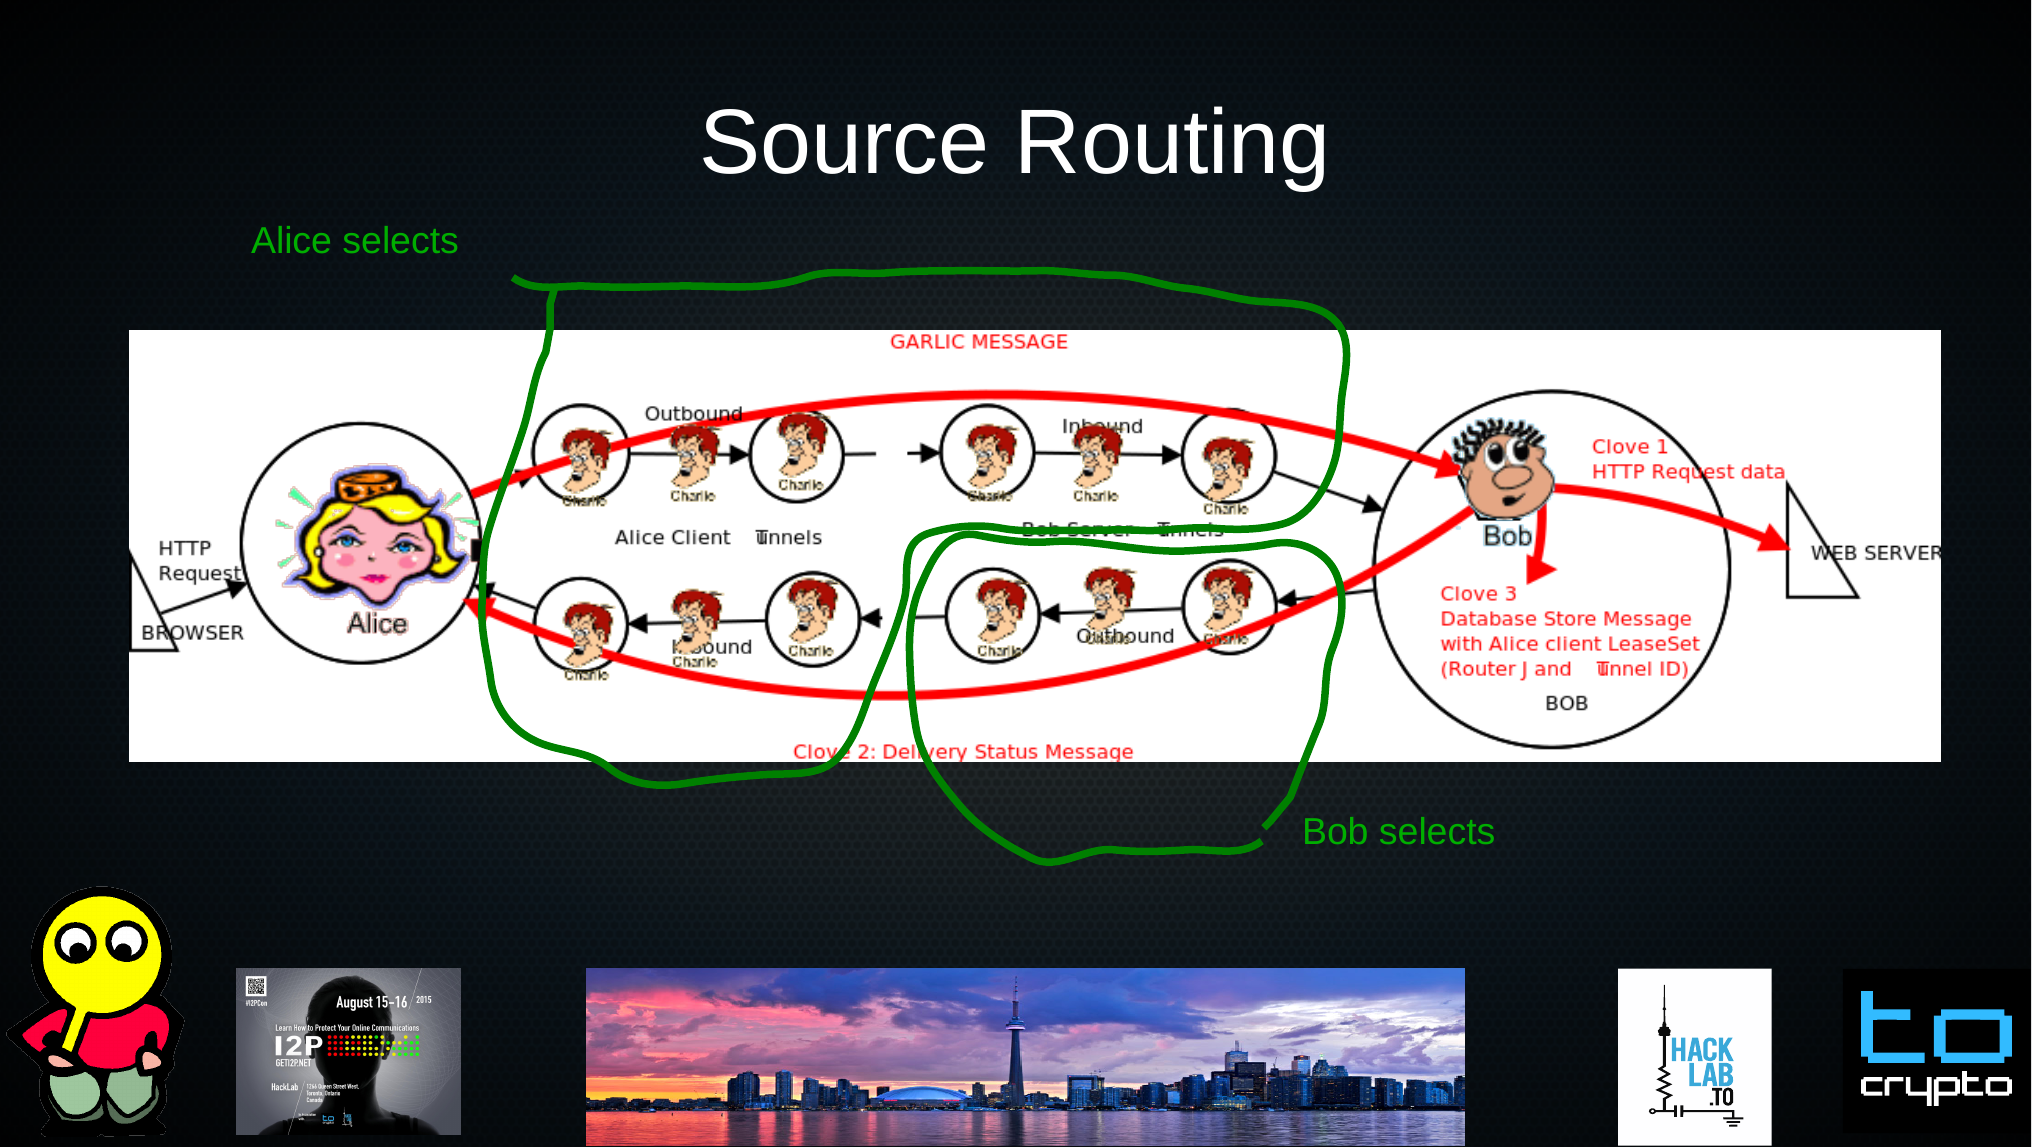

# Source Routing
Alice selects
Bob selects
12